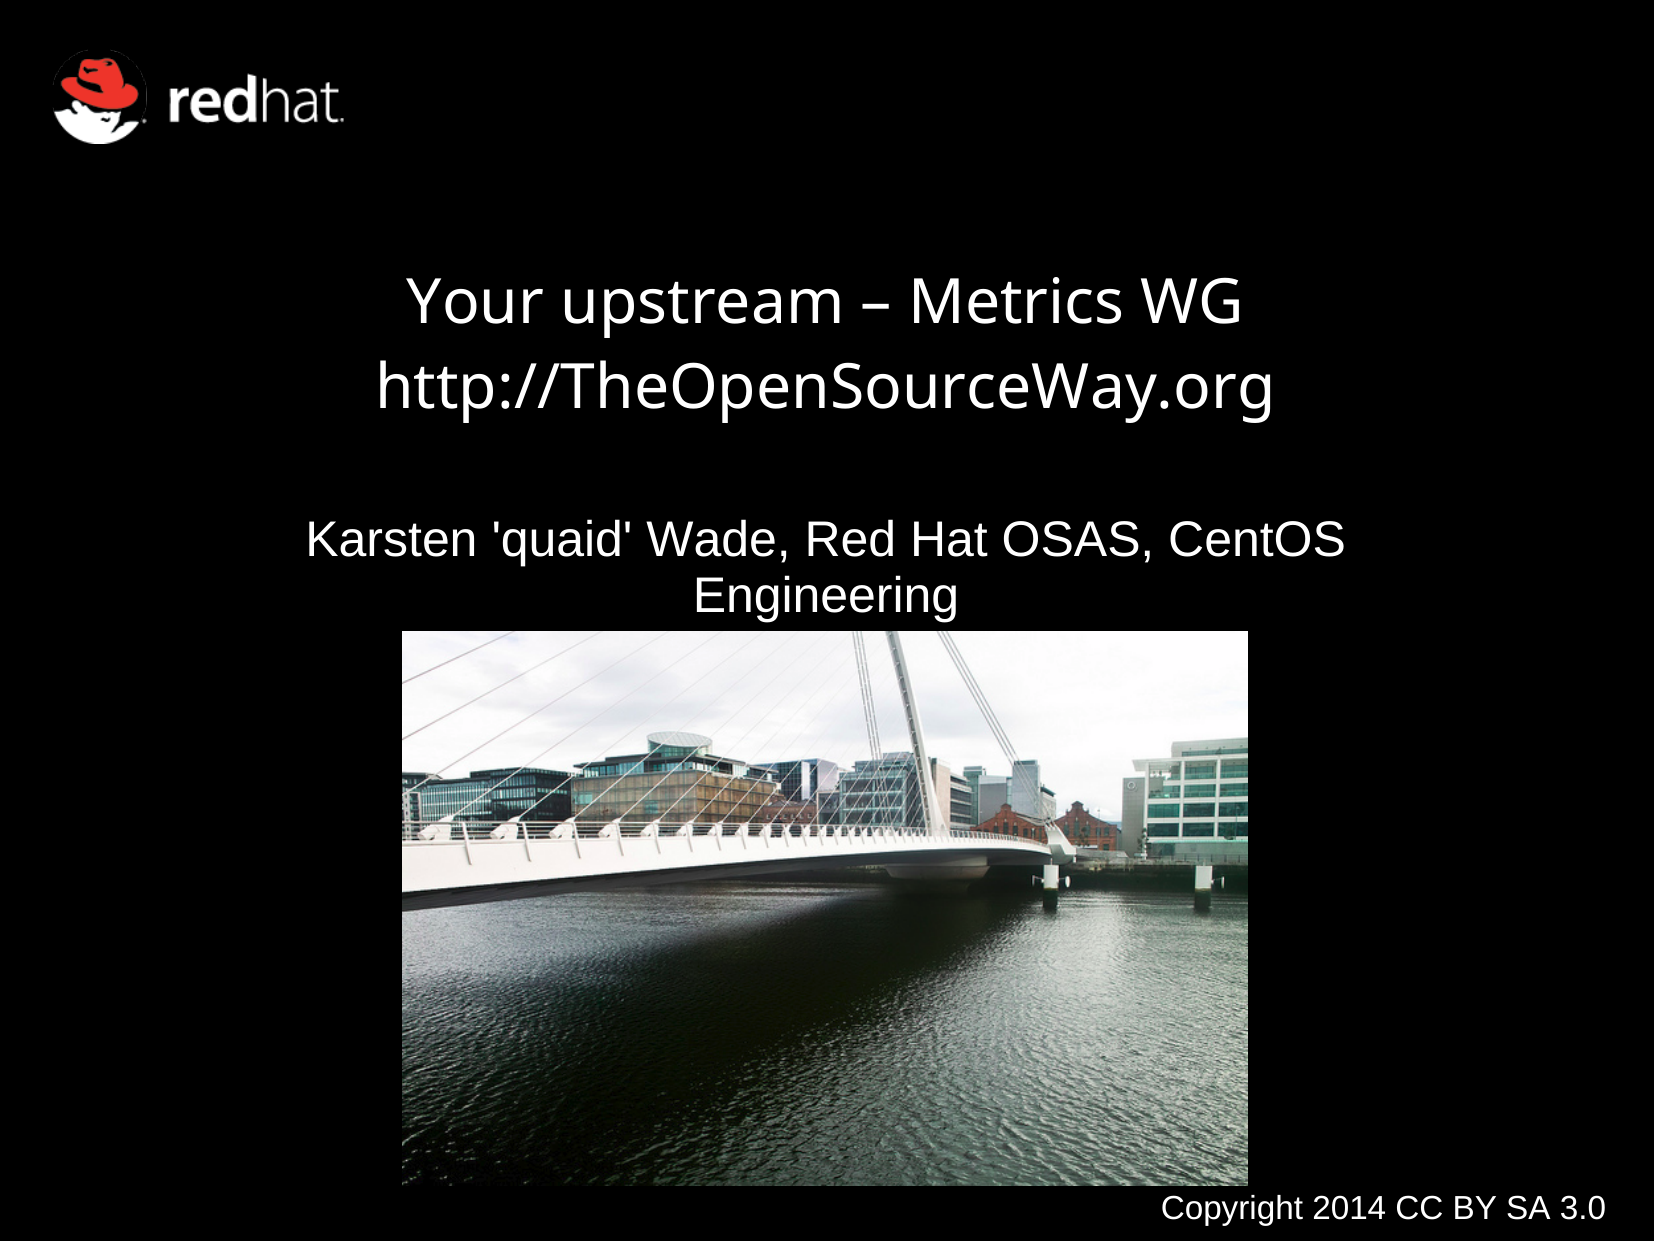

Your upstream – Metrics WG
http://TheOpenSourceWay.org
Karsten 'quaid' Wade, Red Hat OSAS, CentOS Engineering